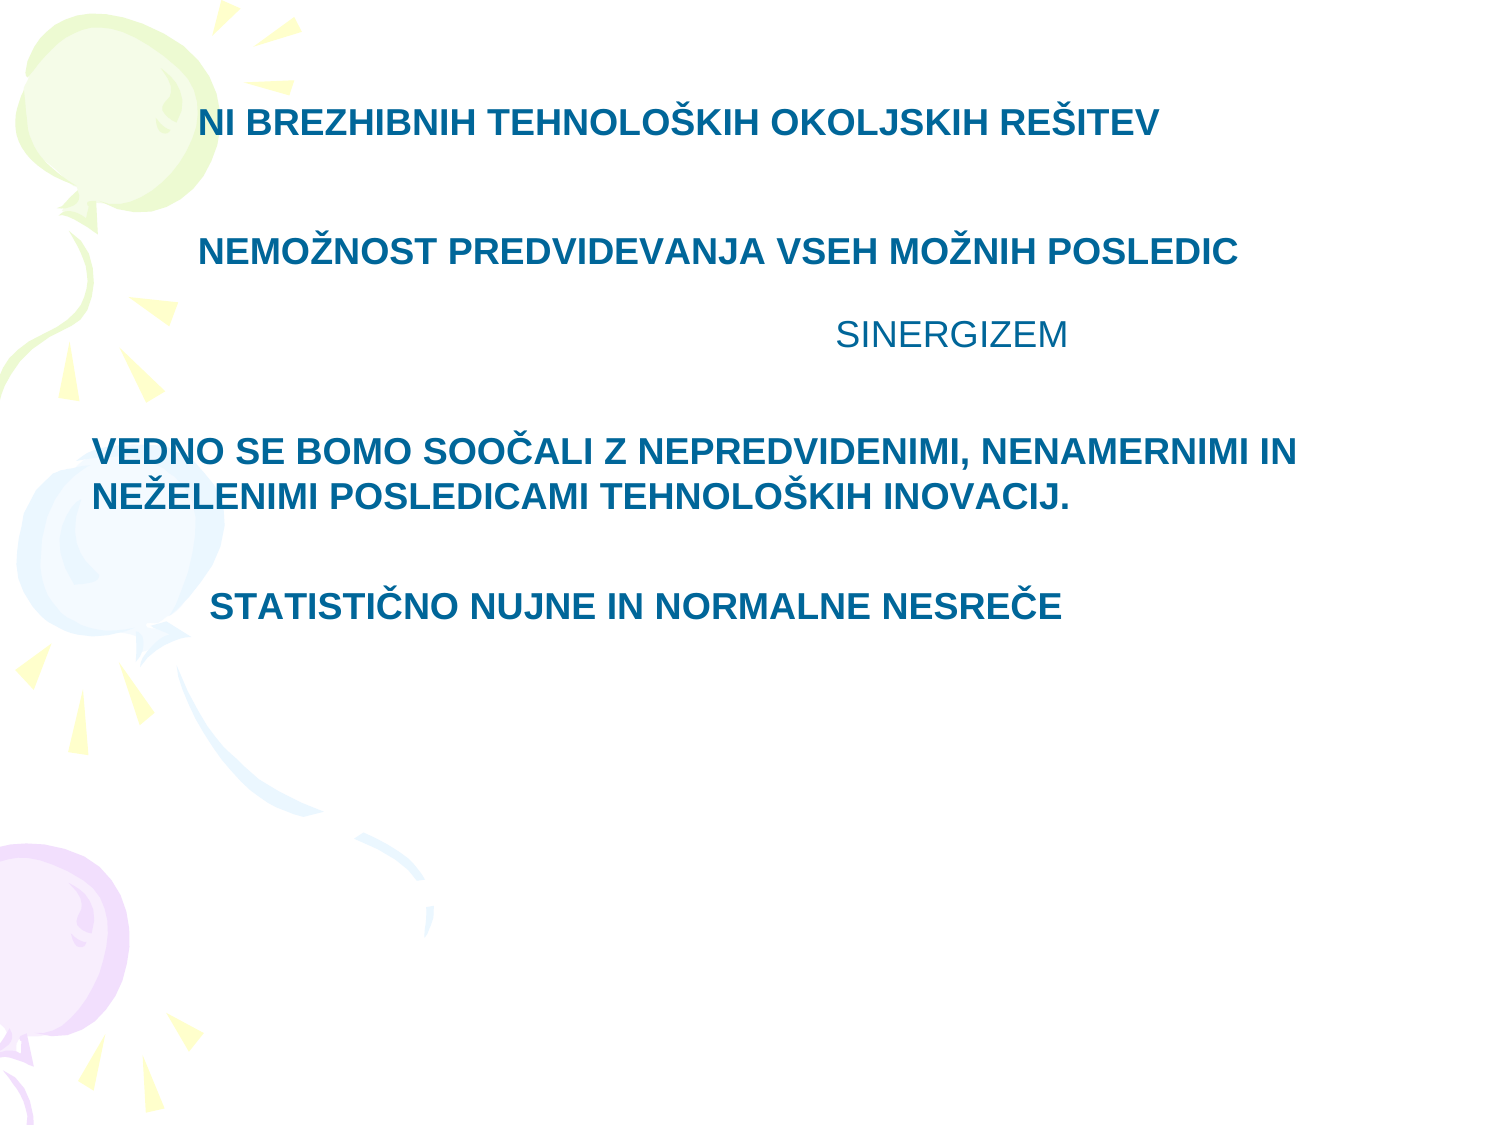

NI BREZHIBNIH TEHNOLOŠKIH OKOLJSKIH REŠITEV
NEMOŽNOST PREDVIDEVANJA VSEH MOŽNIH POSLEDIC
SINERGIZEM
VEDNO SE BOMO SOOČALI Z NEPREDVIDENIMI, NENAMERNIMI IN NEŽELENIMI POSLEDICAMI TEHNOLOŠKIH INOVACIJ.
STATISTIČNO NUJNE IN NORMALNE NESREČE